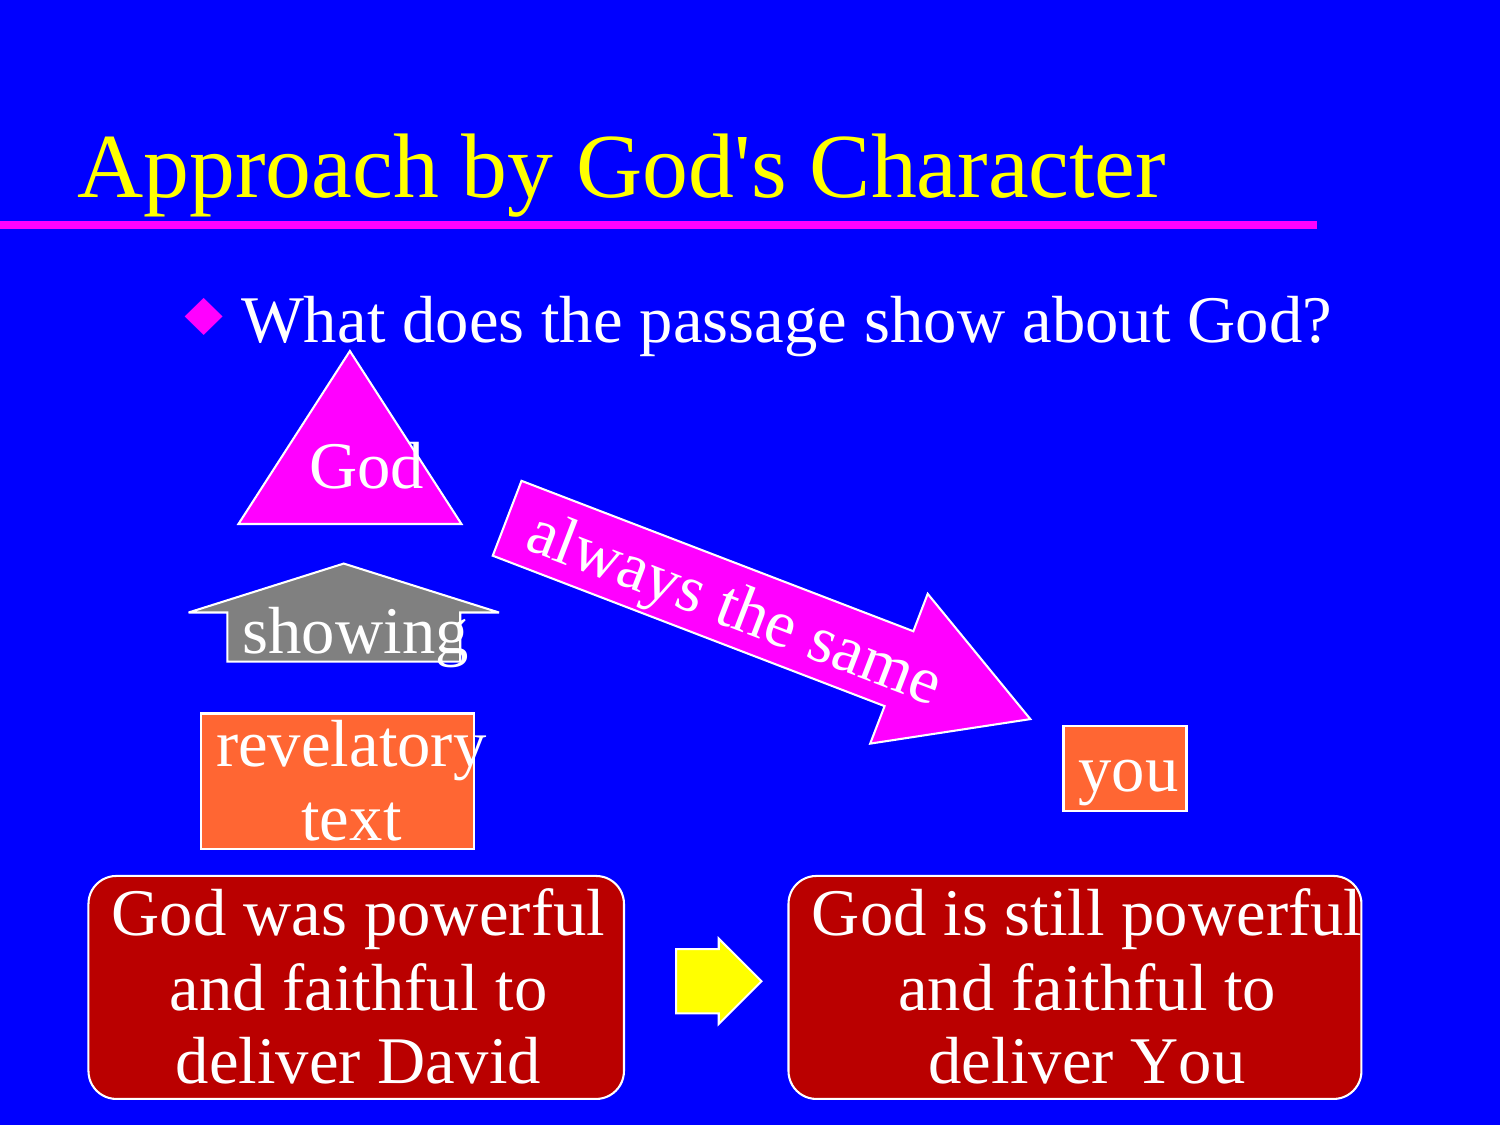

# Approach by God's Character
What does the passage show about God?
God
always the same
you
showing
revelatory
text
God was powerful
and faithful to
deliver David
God is still powerful
and faithful to
deliver You